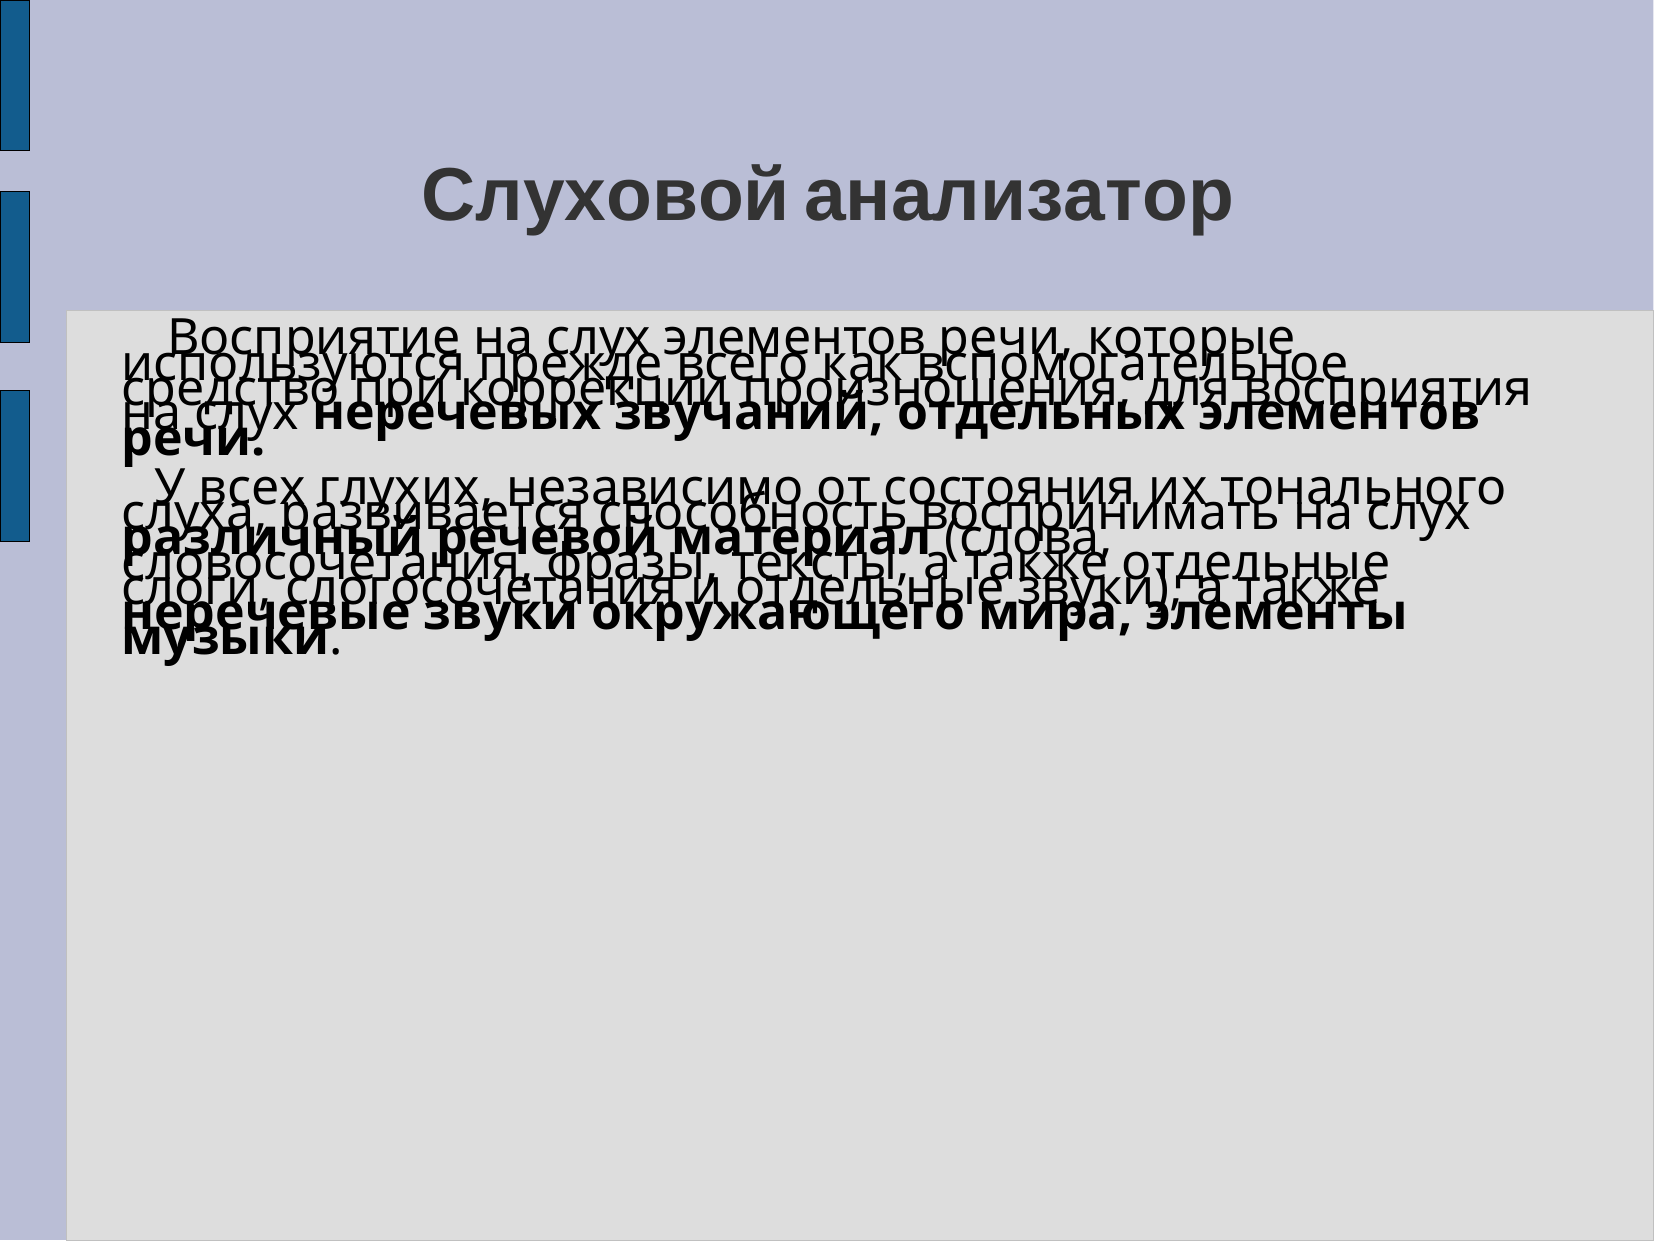

# Слуховой анализатор
 Восприятие на слух элементов речи, которые используются прежде всего как вспомогательное средство при коррекции произношения, для восприятия на слух неречевых звучаний, отдельных элементов речи.
У всех глухих, независимо от состояния их тонального слуха, развивается способность воспринимать на слух различный речевой материал (слова, словосочетания, фразы, тексты, а также отдельные слоги, слогосочетания и отдельные звуки), а также неречевые звуки окружающего мира, элементы музыки.